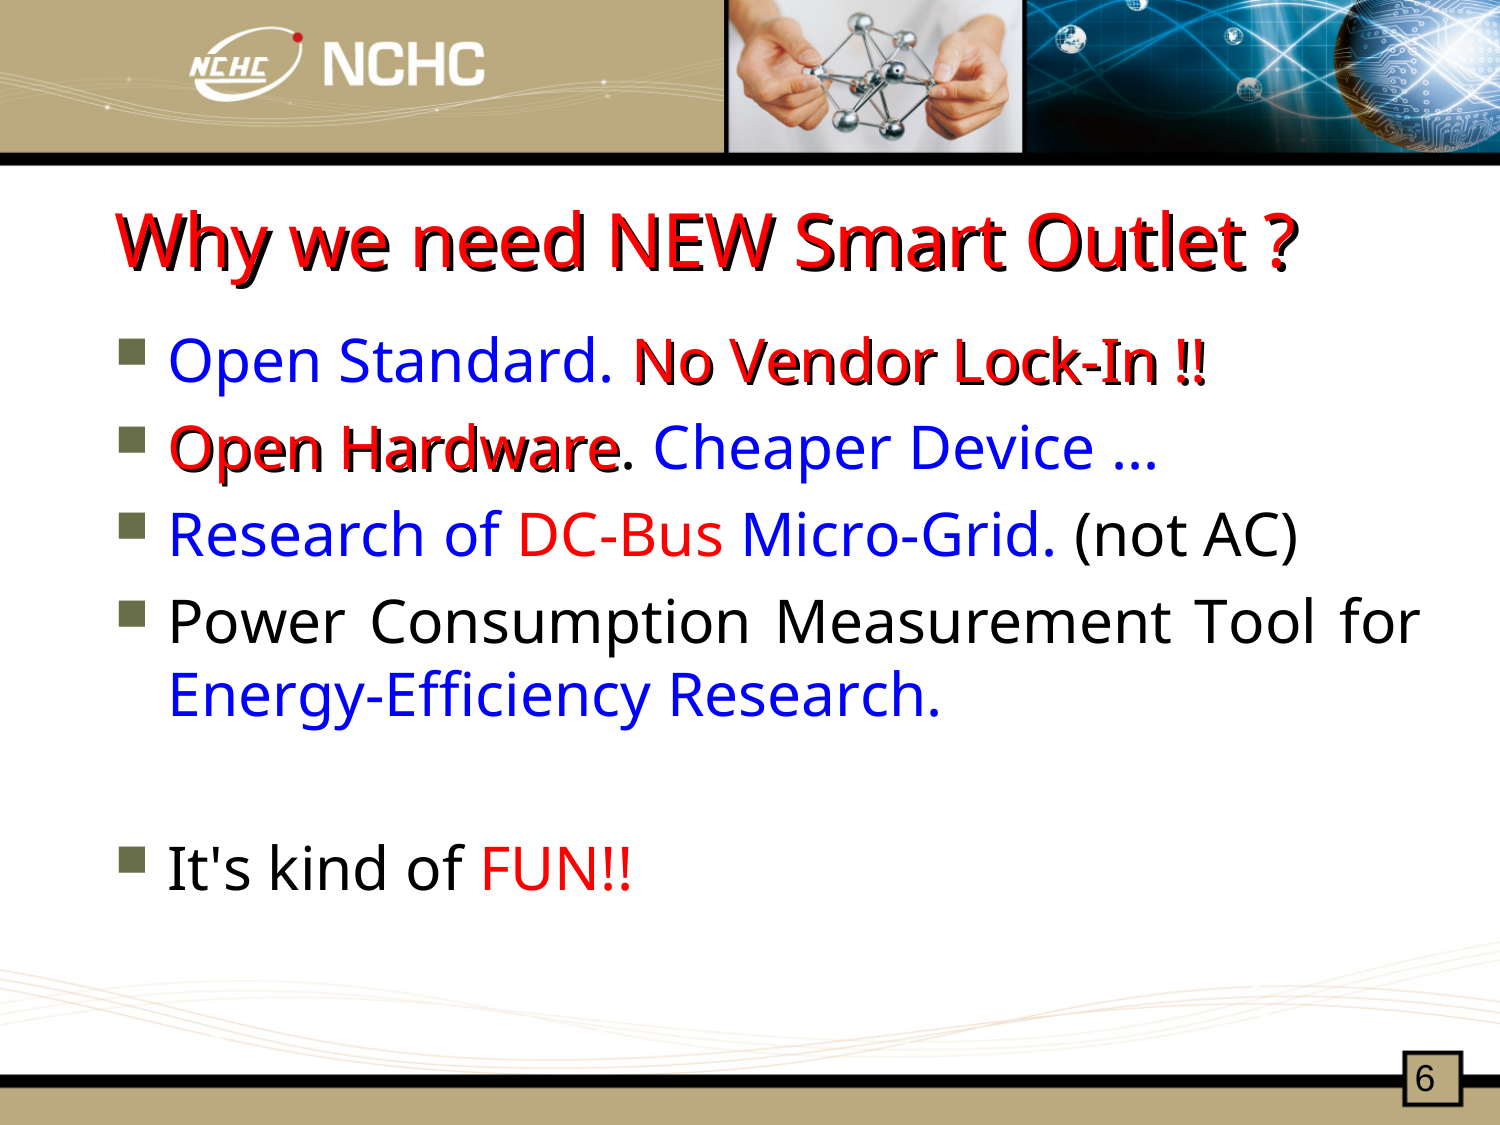

# Why we need NEW Smart Outlet ?
Open Standard. No Vendor Lock-In !!
Open Hardware. Cheaper Device ...
Research of DC-Bus Micro-Grid. (not AC)
Power Consumption Measurement Tool for Energy-Efficiency Research.
It's kind of FUN!!
6